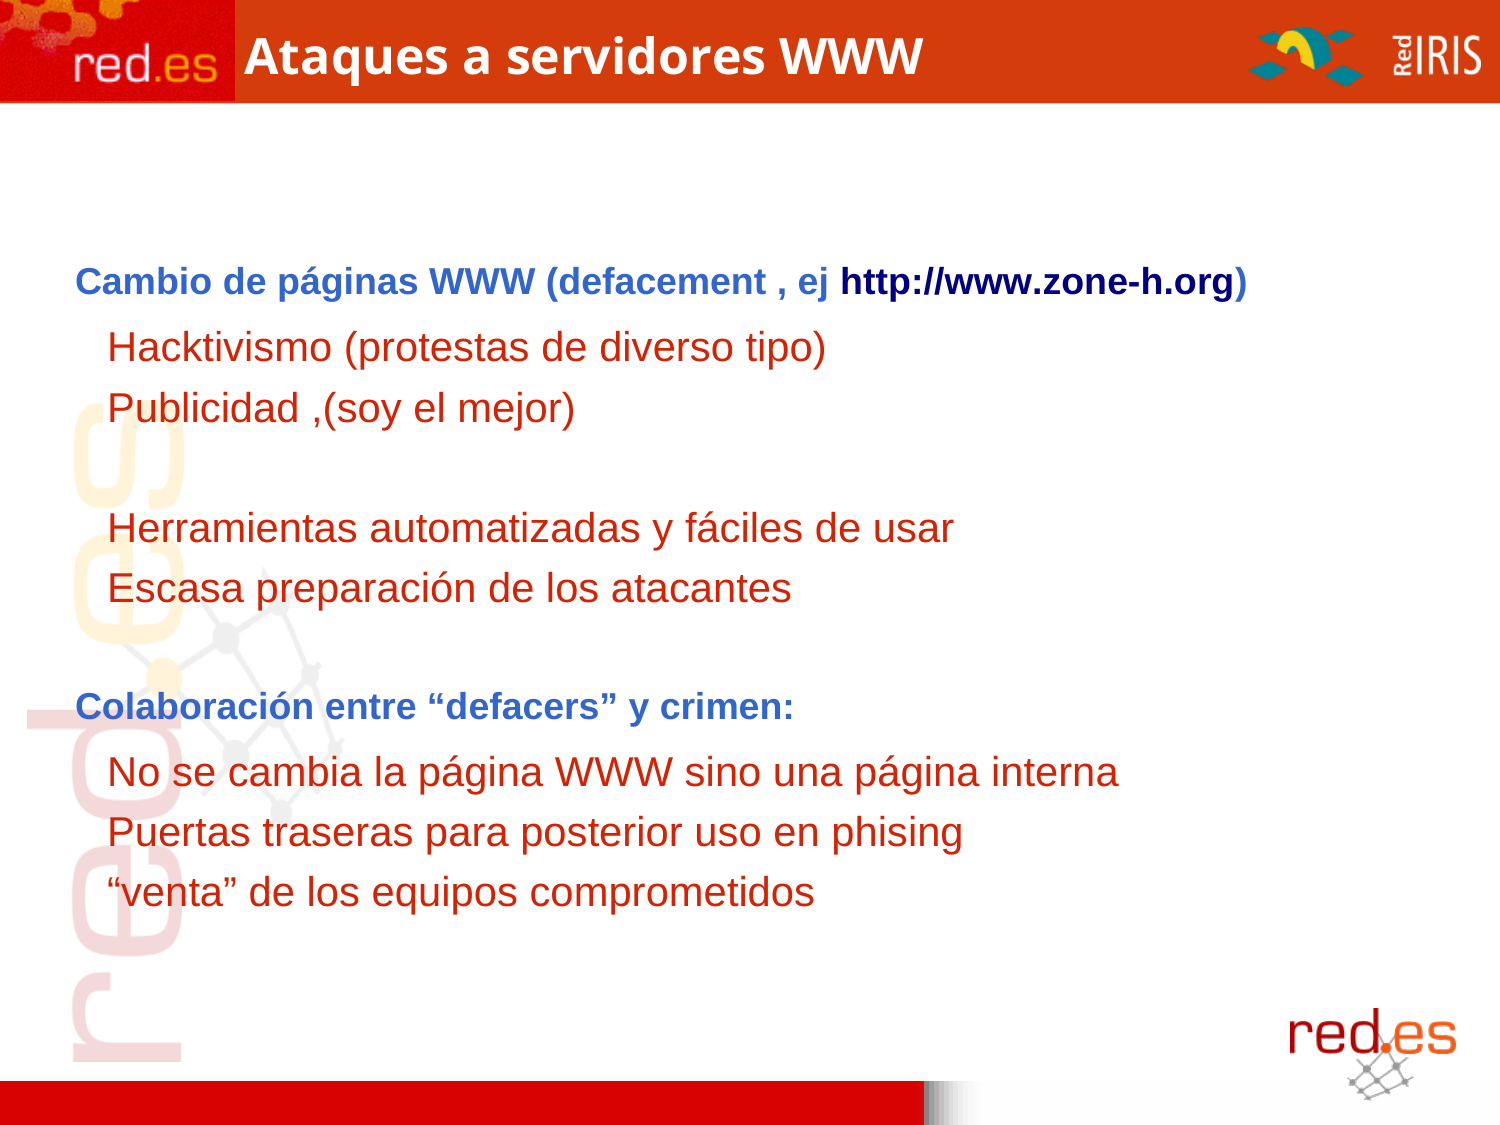

# Ataques a servidores WWW
Cambio de páginas WWW (defacement , ej http://www.zone-h.org)
Hacktivismo (protestas de diverso tipo)
Publicidad ,(soy el mejor)
Herramientas automatizadas y fáciles de usar
Escasa preparación de los atacantes
Colaboración entre “defacers” y crimen:
No se cambia la página WWW sino una página interna
Puertas traseras para posterior uso en phising
“venta” de los equipos comprometidos